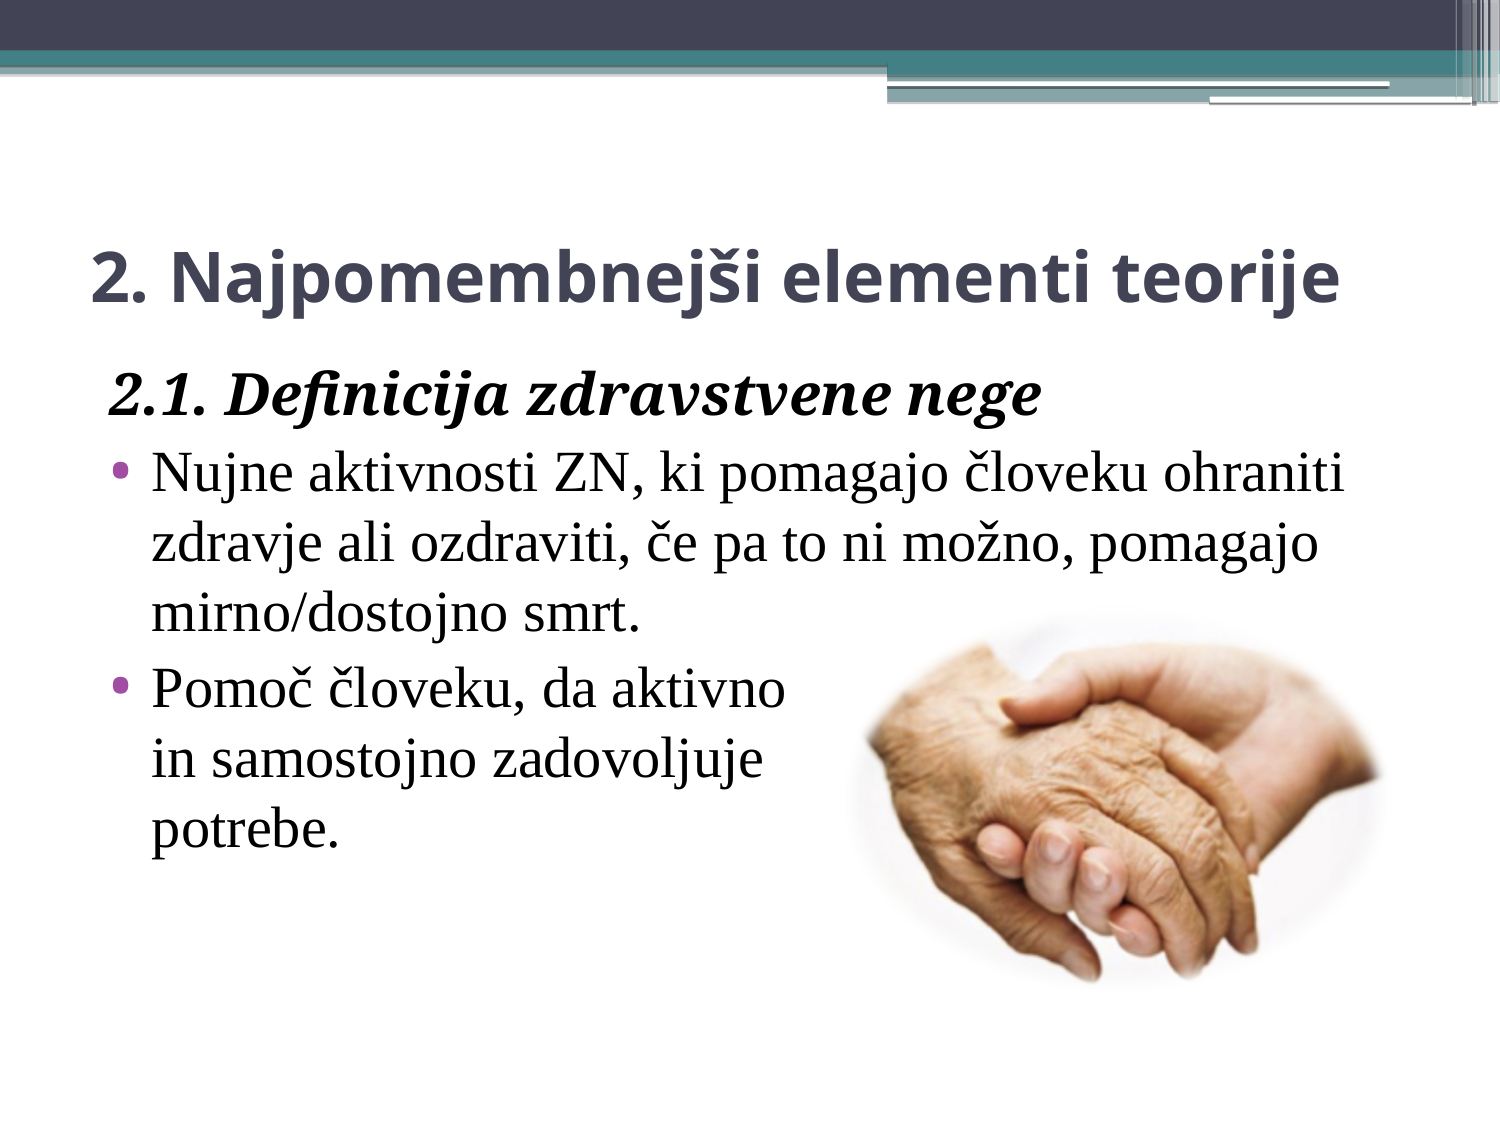

# 2. Najpomembnejši elementi teorije
2.1. Definicija zdravstvene nege
Nujne aktivnosti ZN, ki pomagajo človeku ohraniti zdravje ali ozdraviti, če pa to ni možno, pomagajo mirno/dostojno smrt.
Pomoč človeku, da aktivno
in samostojno zadovoljuje
potrebe.